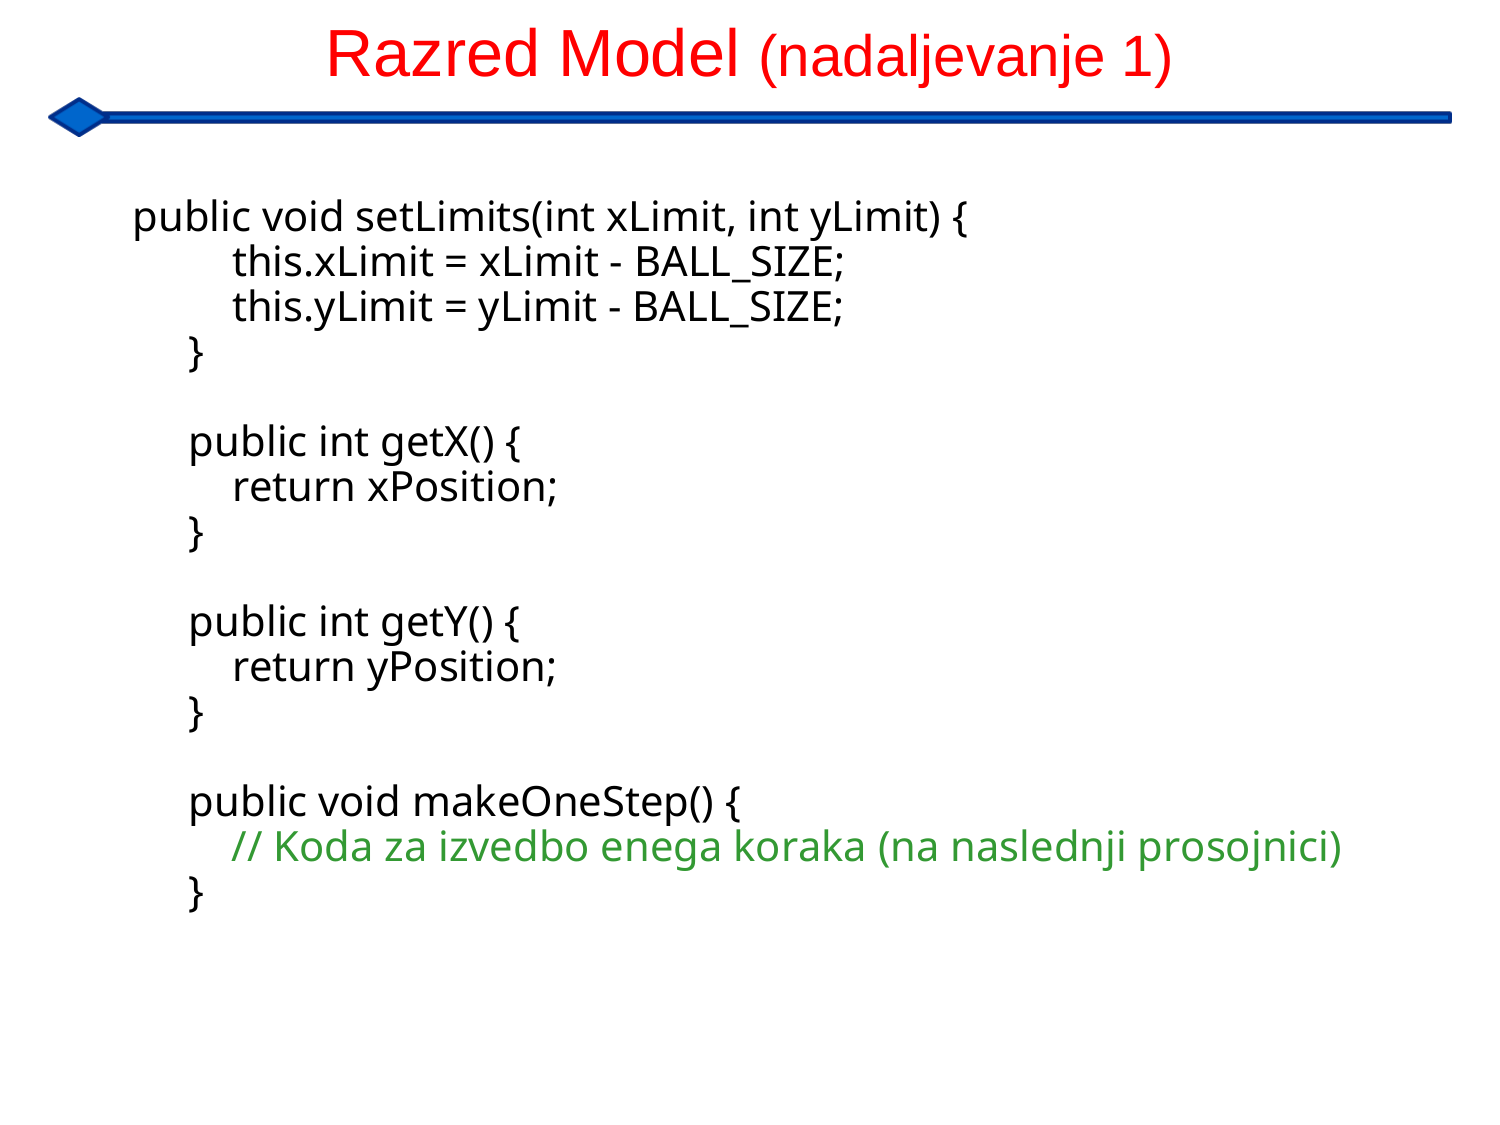

# Razred Model (nadaljevanje 1)
 public void setLimits(int xLimit, int yLimit) {
 this.xLimit = xLimit - BALL_SIZE;
 this.yLimit = yLimit - BALL_SIZE;
 }
 public int getX() {
 return xPosition;
 }
 public int getY() {
 return yPosition;
 }
 public void makeOneStep() {
 // Koda za izvedbo enega koraka (na naslednji prosojnici)
 }